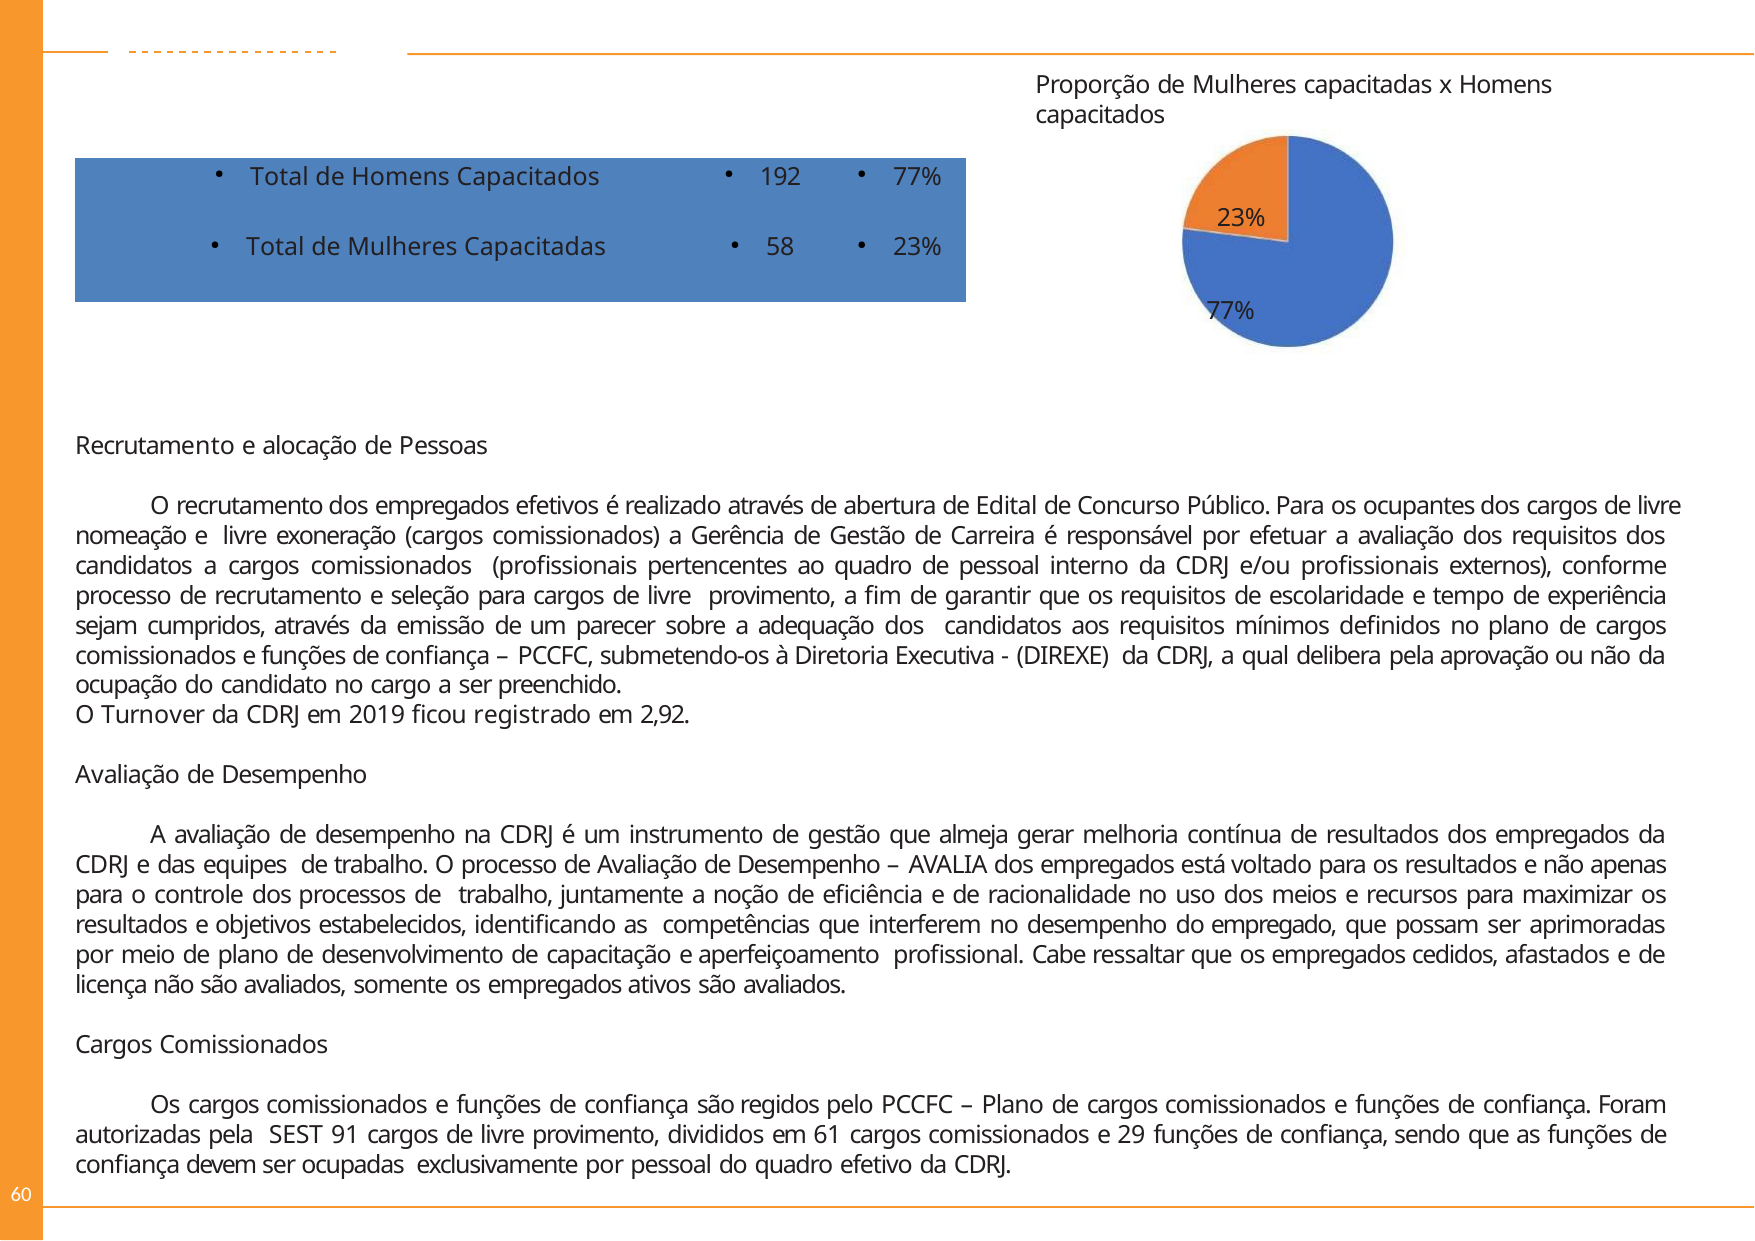

Proporção de Mulheres capacitadas x Homens capacitados
23%
77%
| Total de Homens Capacitados | 192 | 77% |
| --- | --- | --- |
| Total de Mulheres Capacitadas | 58 | 23% |
Recrutamento e alocação de Pessoas
O recrutamento dos empregados efetivos é realizado através de abertura de Edital de Concurso Público. Para os ocupantes dos cargos de livre nomeação e livre exoneração (cargos comissionados) a Gerência de Gestão de Carreira é responsável por efetuar a avaliação dos requisitos dos candidatos a cargos comissionados (profissionais pertencentes ao quadro de pessoal interno da CDRJ e/ou profissionais externos), conforme processo de recrutamento e seleção para cargos de livre provimento, a fim de garantir que os requisitos de escolaridade e tempo de experiência sejam cumpridos, através da emissão de um parecer sobre a adequação dos candidatos aos requisitos mínimos definidos no plano de cargos comissionados e funções de confiança – PCCFC, submetendo-os à Diretoria Executiva - (DIREXE) da CDRJ, a qual delibera pela aprovação ou não da ocupação do candidato no cargo a ser preenchido.
O Turnover da CDRJ em 2019 ficou registrado em 2,92.
Avaliação de Desempenho
A avaliação de desempenho na CDRJ é um instrumento de gestão que almeja gerar melhoria contínua de resultados dos empregados da CDRJ e das equipes de trabalho. O processo de Avaliação de Desempenho – AVALIA dos empregados está voltado para os resultados e não apenas para o controle dos processos de trabalho, juntamente a noção de eficiência e de racionalidade no uso dos meios e recursos para maximizar os resultados e objetivos estabelecidos, identificando as competências que interferem no desempenho do empregado, que possam ser aprimoradas por meio de plano de desenvolvimento de capacitação e aperfeiçoamento profissional. Cabe ressaltar que os empregados cedidos, afastados e de licença não são avaliados, somente os empregados ativos são avaliados.
Cargos Comissionados
Os cargos comissionados e funções de confiança são regidos pelo PCCFC – Plano de cargos comissionados e funções de confiança. Foram autorizadas pela SEST 91 cargos de livre provimento, divididos em 61 cargos comissionados e 29 funções de confiança, sendo que as funções de confiança devem ser ocupadas exclusivamente por pessoal do quadro efetivo da CDRJ.
60